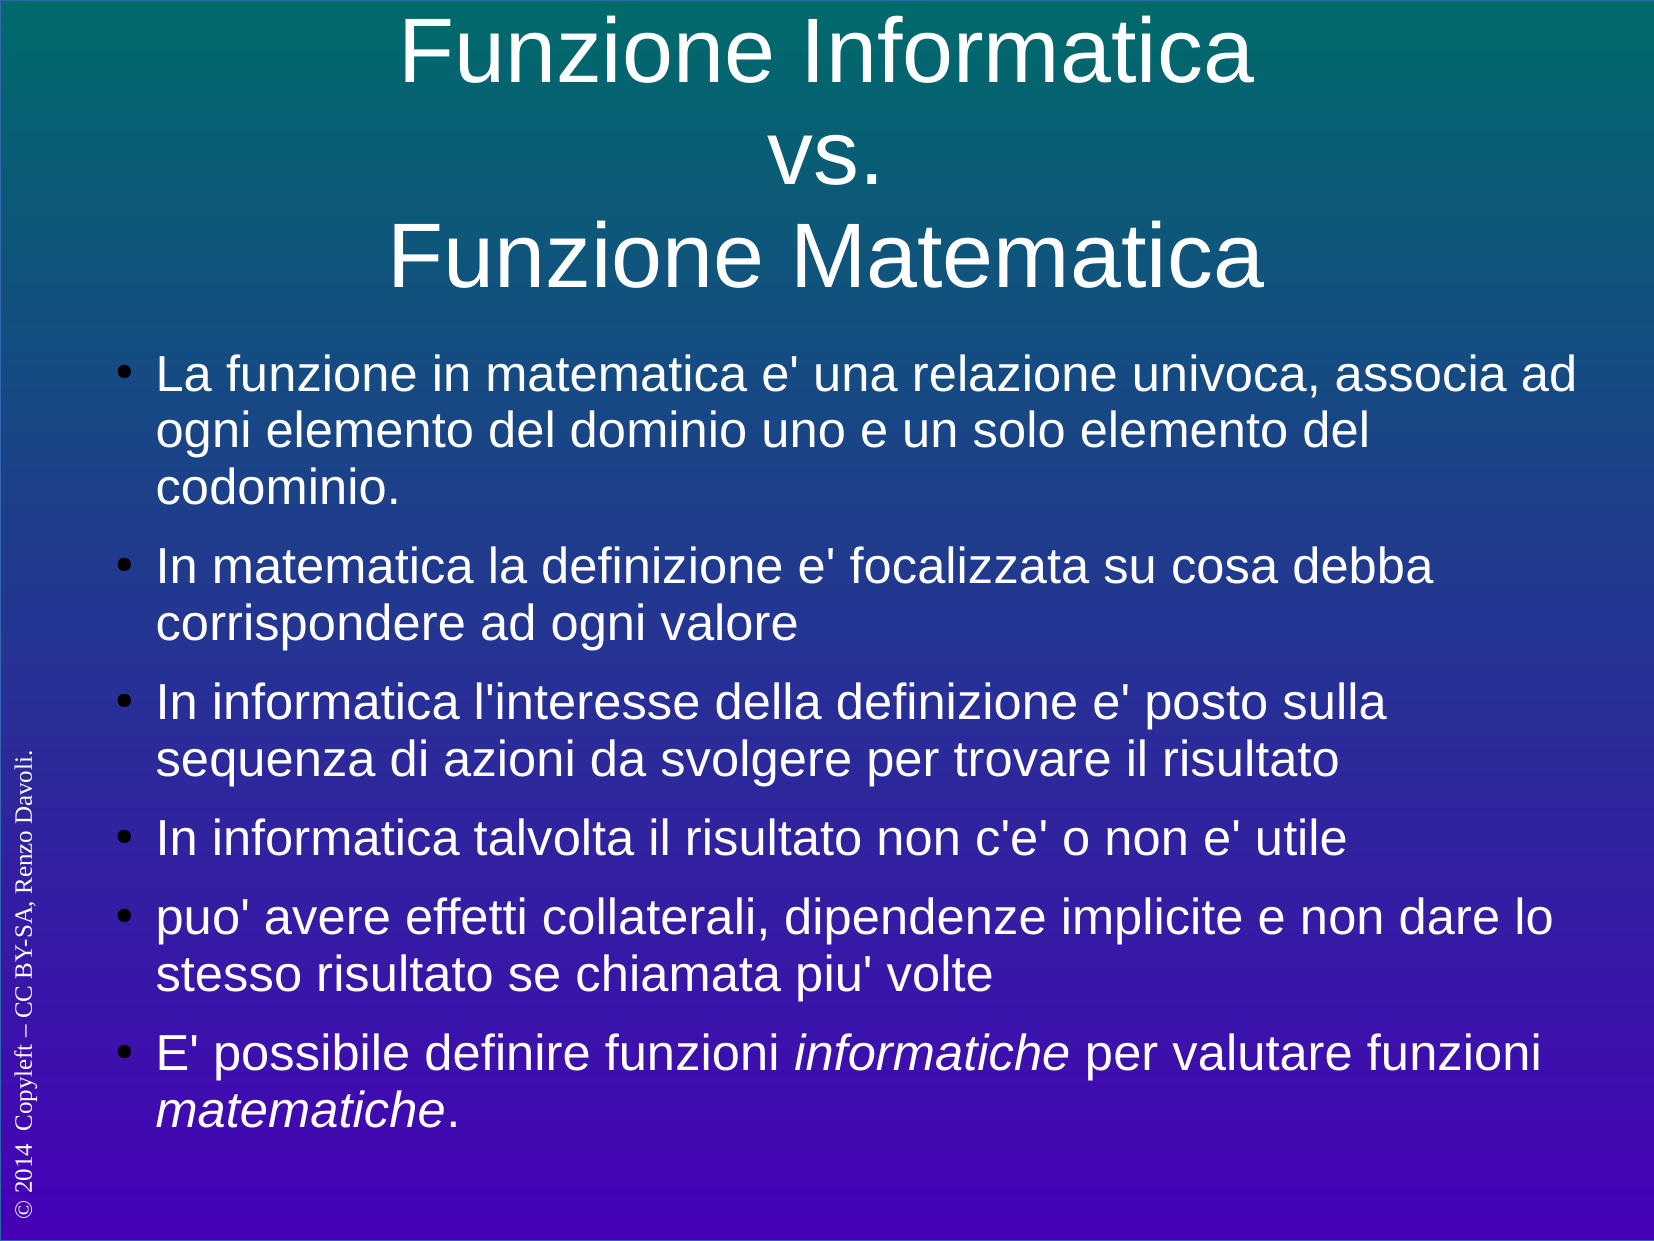

# Funzione Informatica vs. Funzione Matematica
La funzione in matematica e' una relazione univoca, associa ad ogni elemento del dominio uno e un solo elemento del codominio.
In matematica la definizione e' focalizzata su cosa debba corrispondere ad ogni valore
In informatica l'interesse della definizione e' posto sulla sequenza di azioni da svolgere per trovare il risultato
In informatica talvolta il risultato non c'e' o non e' utile
puo' avere effetti collaterali, dipendenze implicite e non dare lo stesso risultato se chiamata piu' volte
E' possibile definire funzioni informatiche per valutare funzioni matematiche.